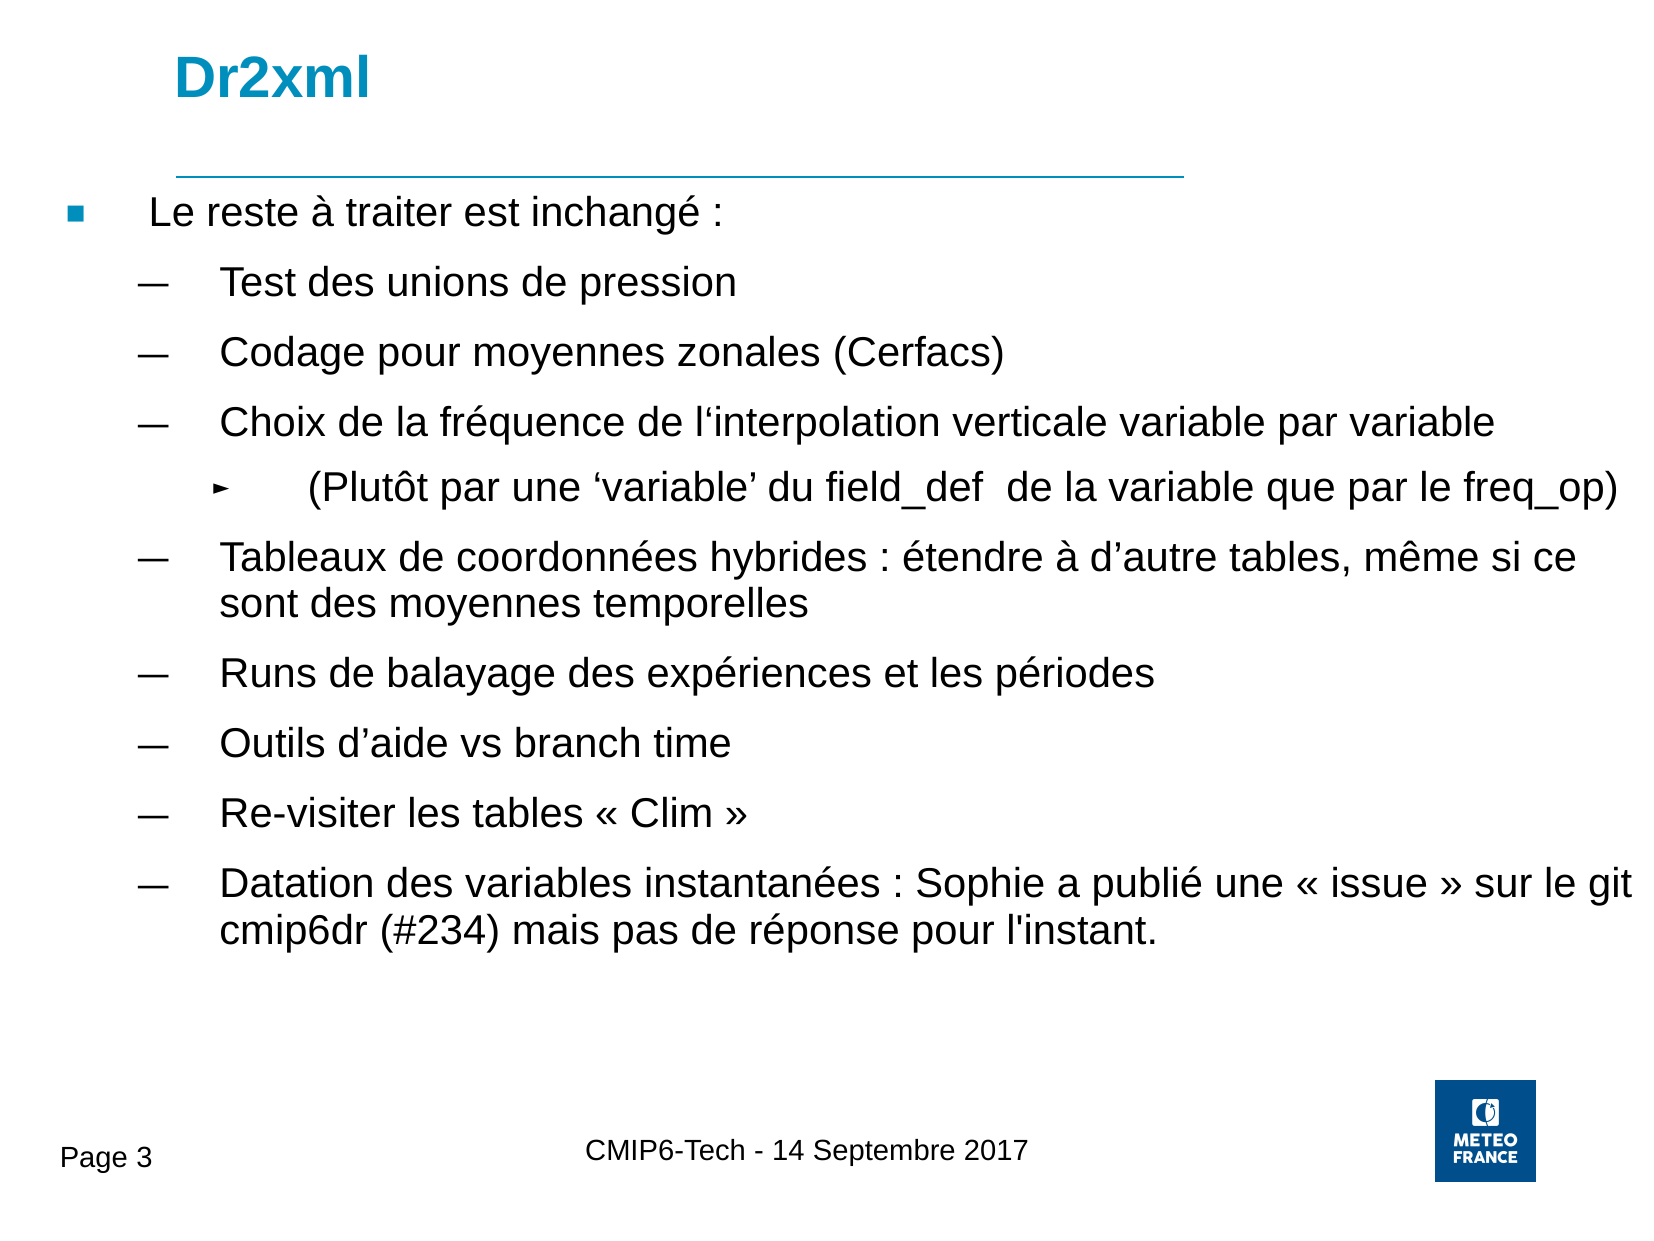

# Dr2xml
Le reste à traiter est inchangé :
Test des unions de pression
Codage pour moyennes zonales (Cerfacs)
Choix de la fréquence de l‘interpolation verticale variable par variable
 (Plutôt par une ‘variable’ du field_def de la variable que par le freq_op)
Tableaux de coordonnées hybrides : étendre à d’autre tables, même si ce sont des moyennes temporelles
Runs de balayage des expériences et les périodes
Outils d’aide vs branch time
Re-visiter les tables « Clim »
Datation des variables instantanées : Sophie a publié une « issue » sur le git cmip6dr (#234) mais pas de réponse pour l'instant.
CMIP6-Tech - 14 Septembre 2017
3